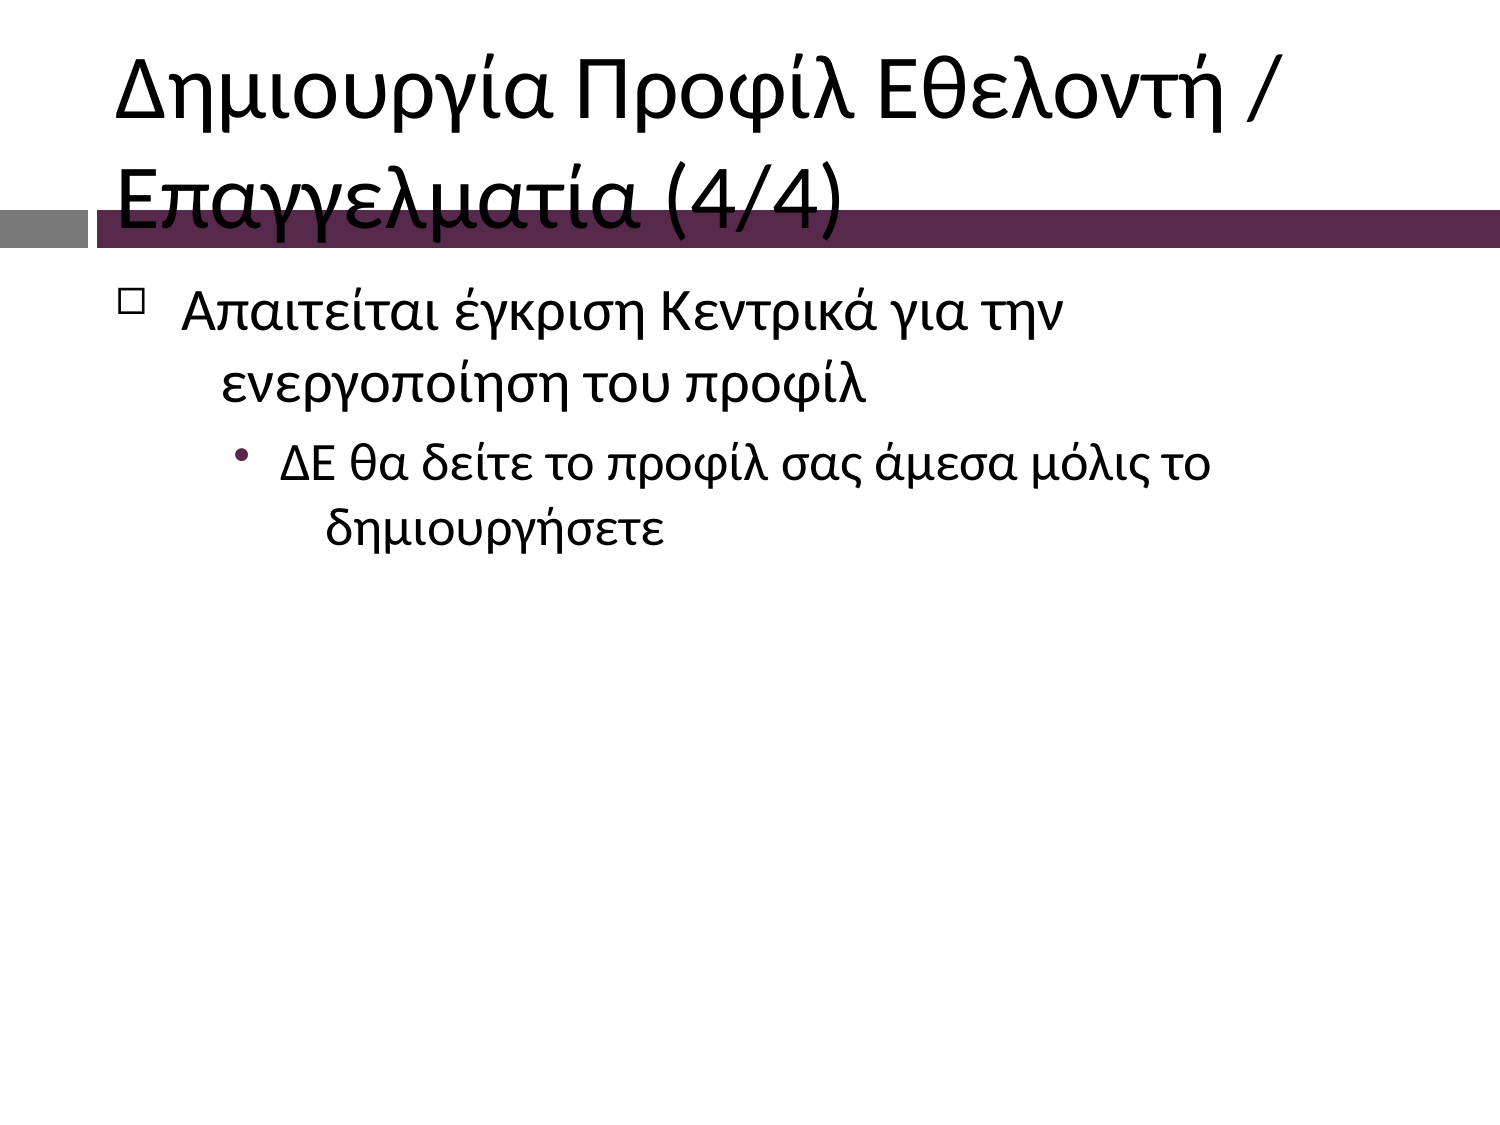

# Δημιουργία Προφίλ Εθελοντή / Επαγγελματία (4/4)
 Απαιτείται έγκριση Κεντρικά για την ενεργοποίηση του προφίλ
ΔΕ θα δείτε το προφίλ σας άμεσα μόλις το δημιουργήσετε